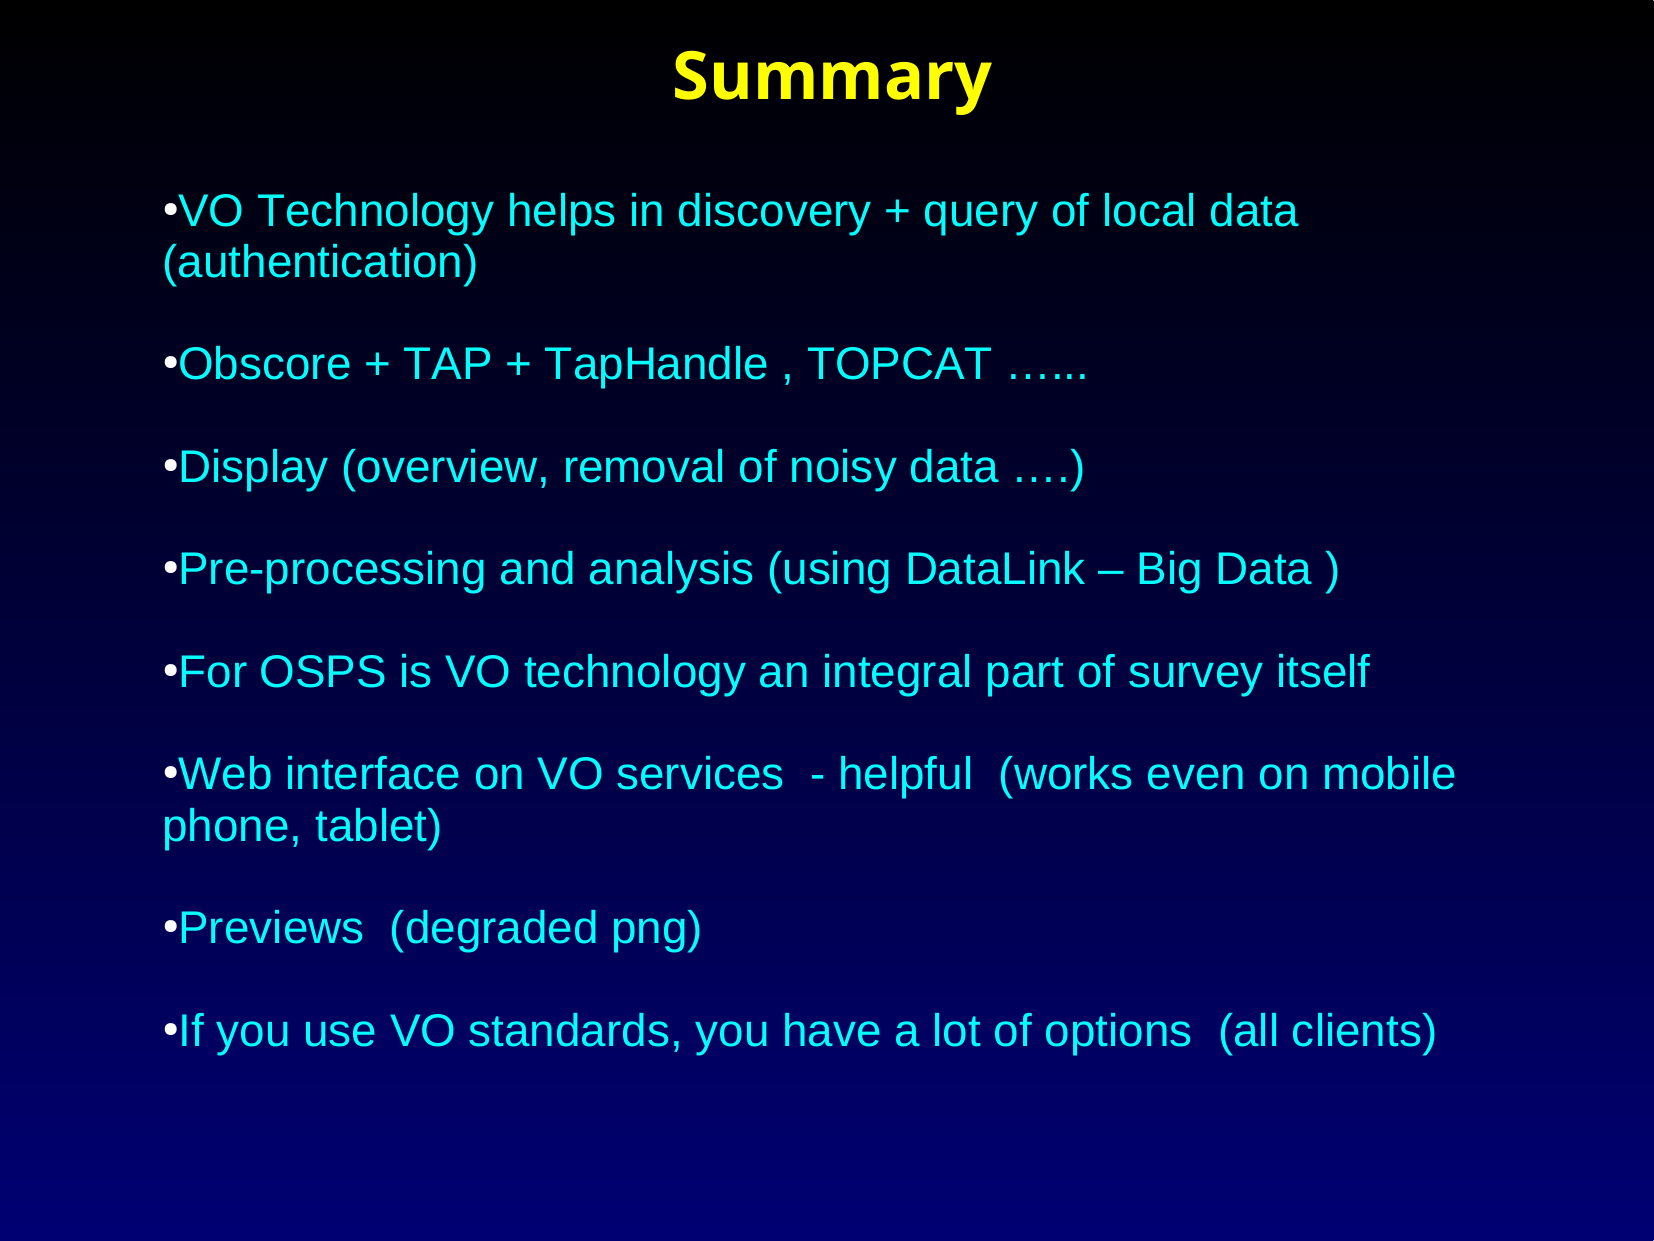

# Summary
VO Technology helps in discovery + query of local data (authentication)
Obscore + TAP + TapHandle , TOPCAT …...
Display (overview, removal of noisy data ….)
Pre-processing and analysis (using DataLink – Big Data )
For OSPS is VO technology an integral part of survey itself
Web interface on VO services - helpful (works even on mobile phone, tablet)
Previews (degraded png)
If you use VO standards, you have a lot of options (all clients)